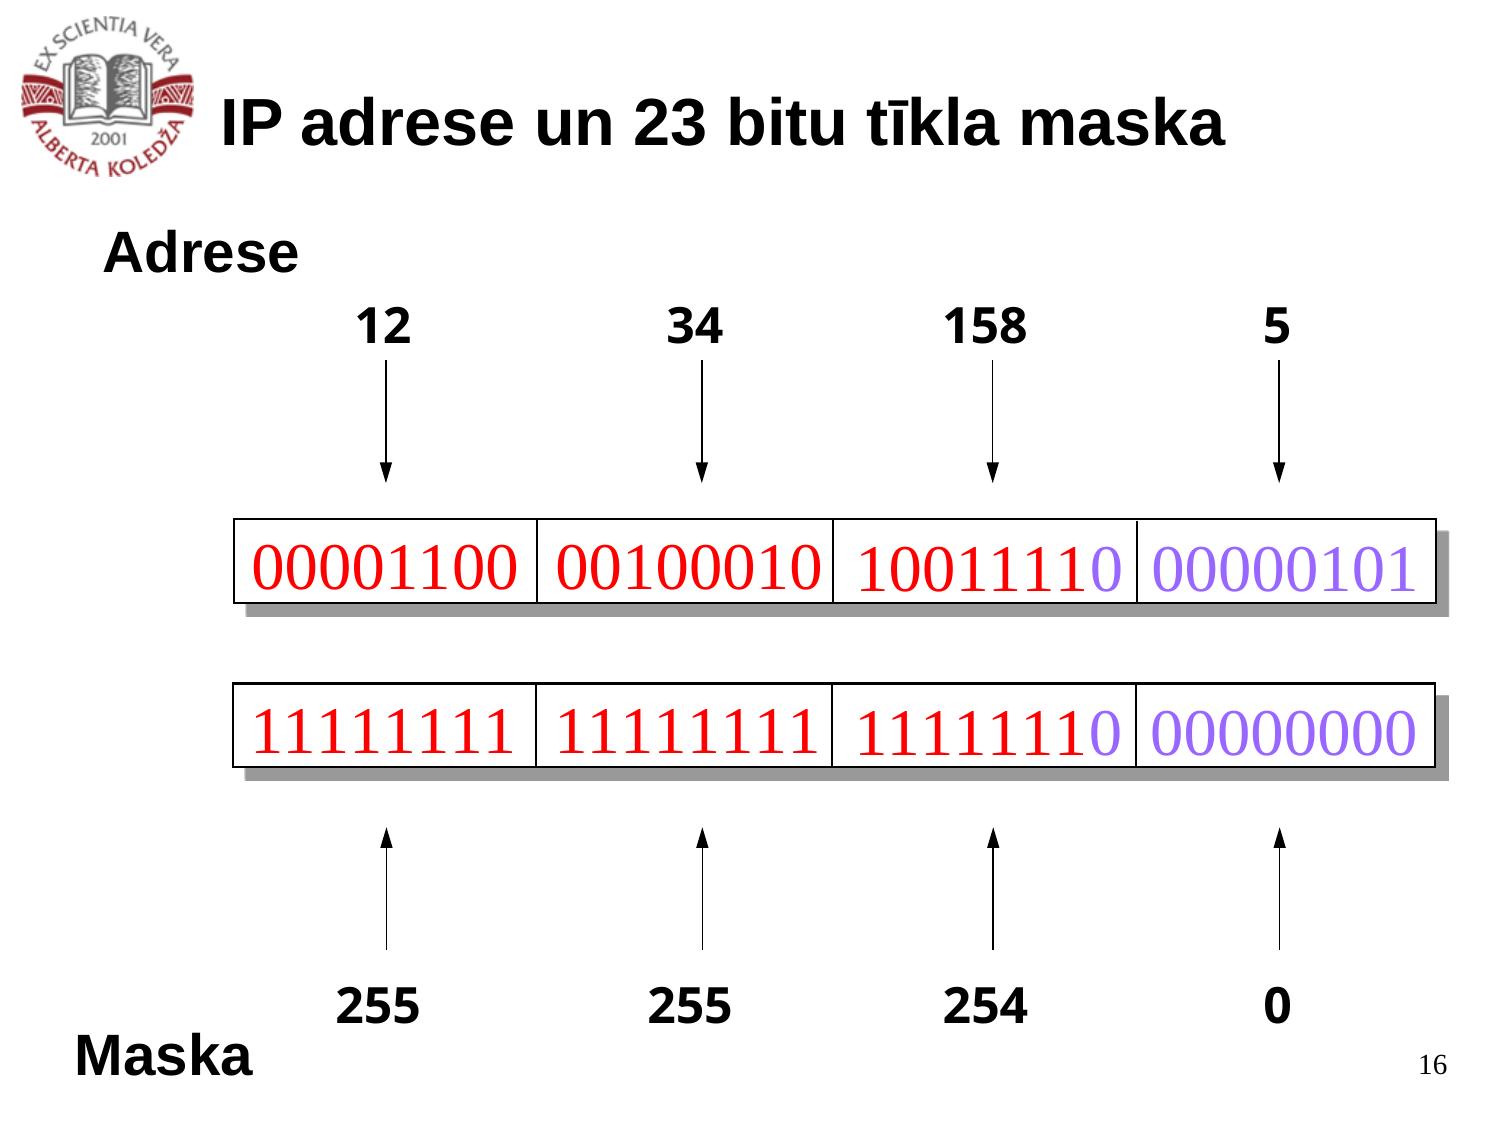

# IP adrese un 23 bitu tīkla maska
Adrese
12
34
158
5
00001100
00100010
10011110
00000101
11111111
11111111
11111110
00000000
255
255
254
0
Maska